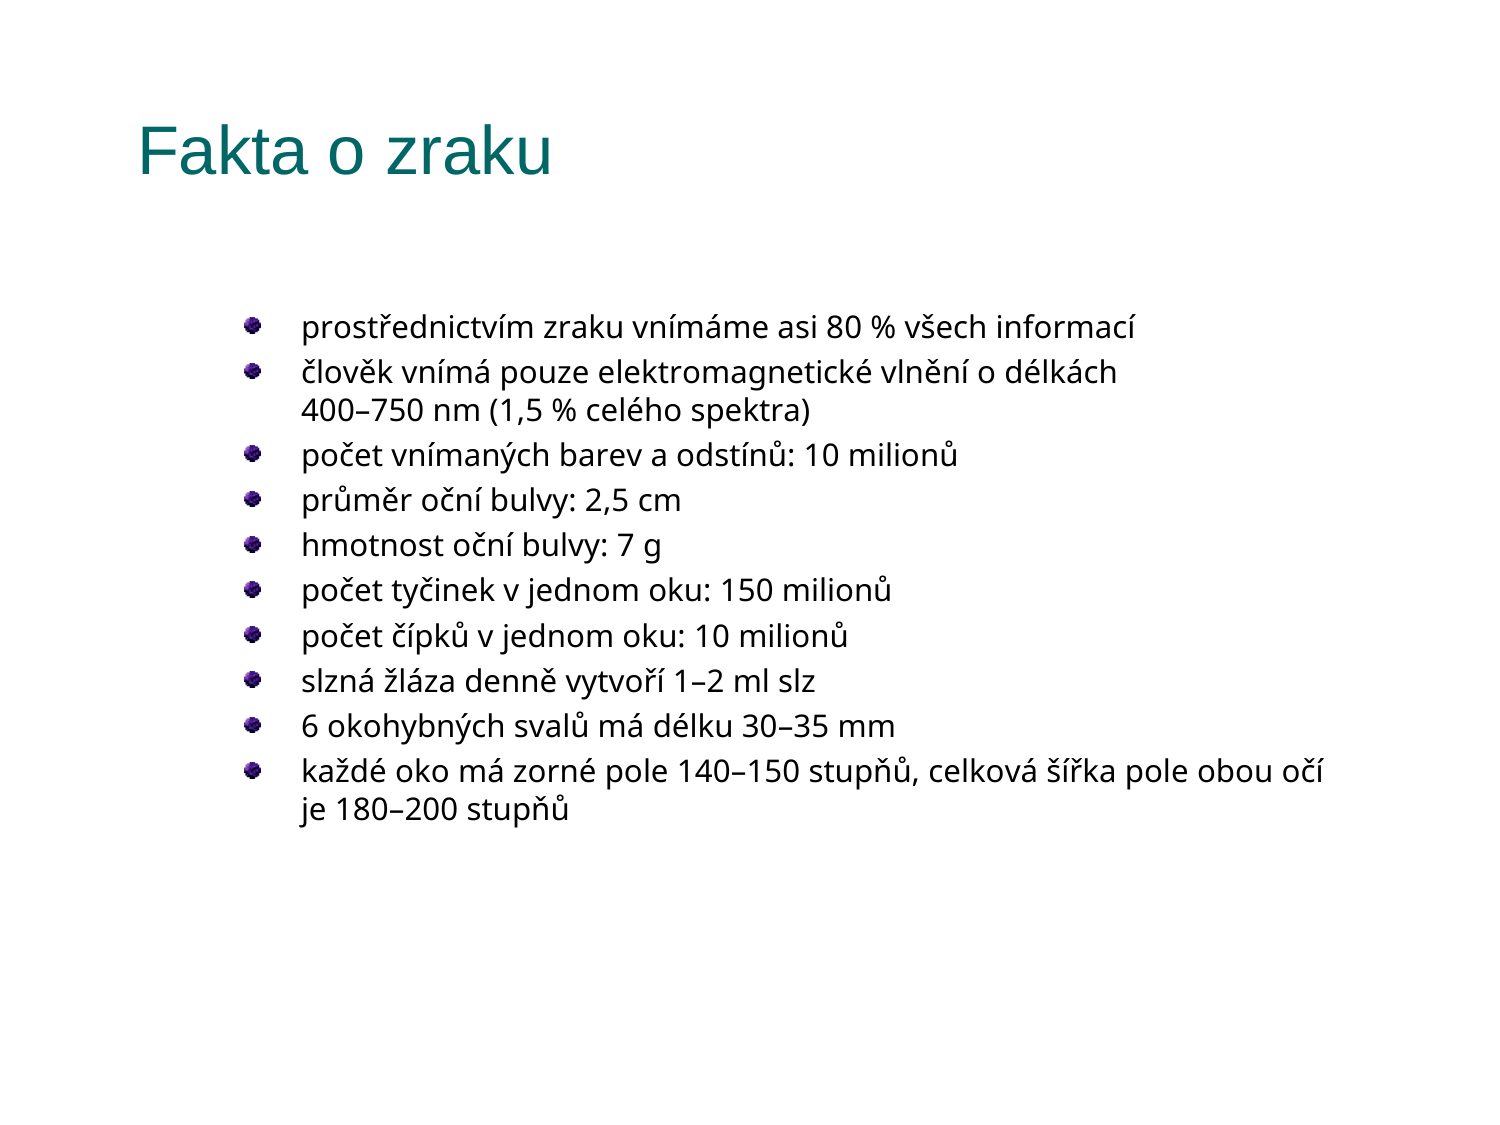

Fakta o zraku
# prostřednictvím zraku vnímáme asi 80 % všech informací
člověk vnímá pouze elektromagnetické vlnění o délkách
400–750 nm (1,5 % celého spektra)
počet vnímaných barev a odstínů: 10 milionů
průměr oční bulvy: 2,5 cm
hmotnost oční bulvy: 7 g
počet tyčinek v jednom oku: 150 milionů
počet čípků v jednom oku: 10 milionů
slzná žláza denně vytvoří 1–2 ml slz
6 okohybných svalů má délku 30–35 mm
každé oko má zorné pole 140–150 stupňů, celková šířka pole obou očí je 180–200 stupňů